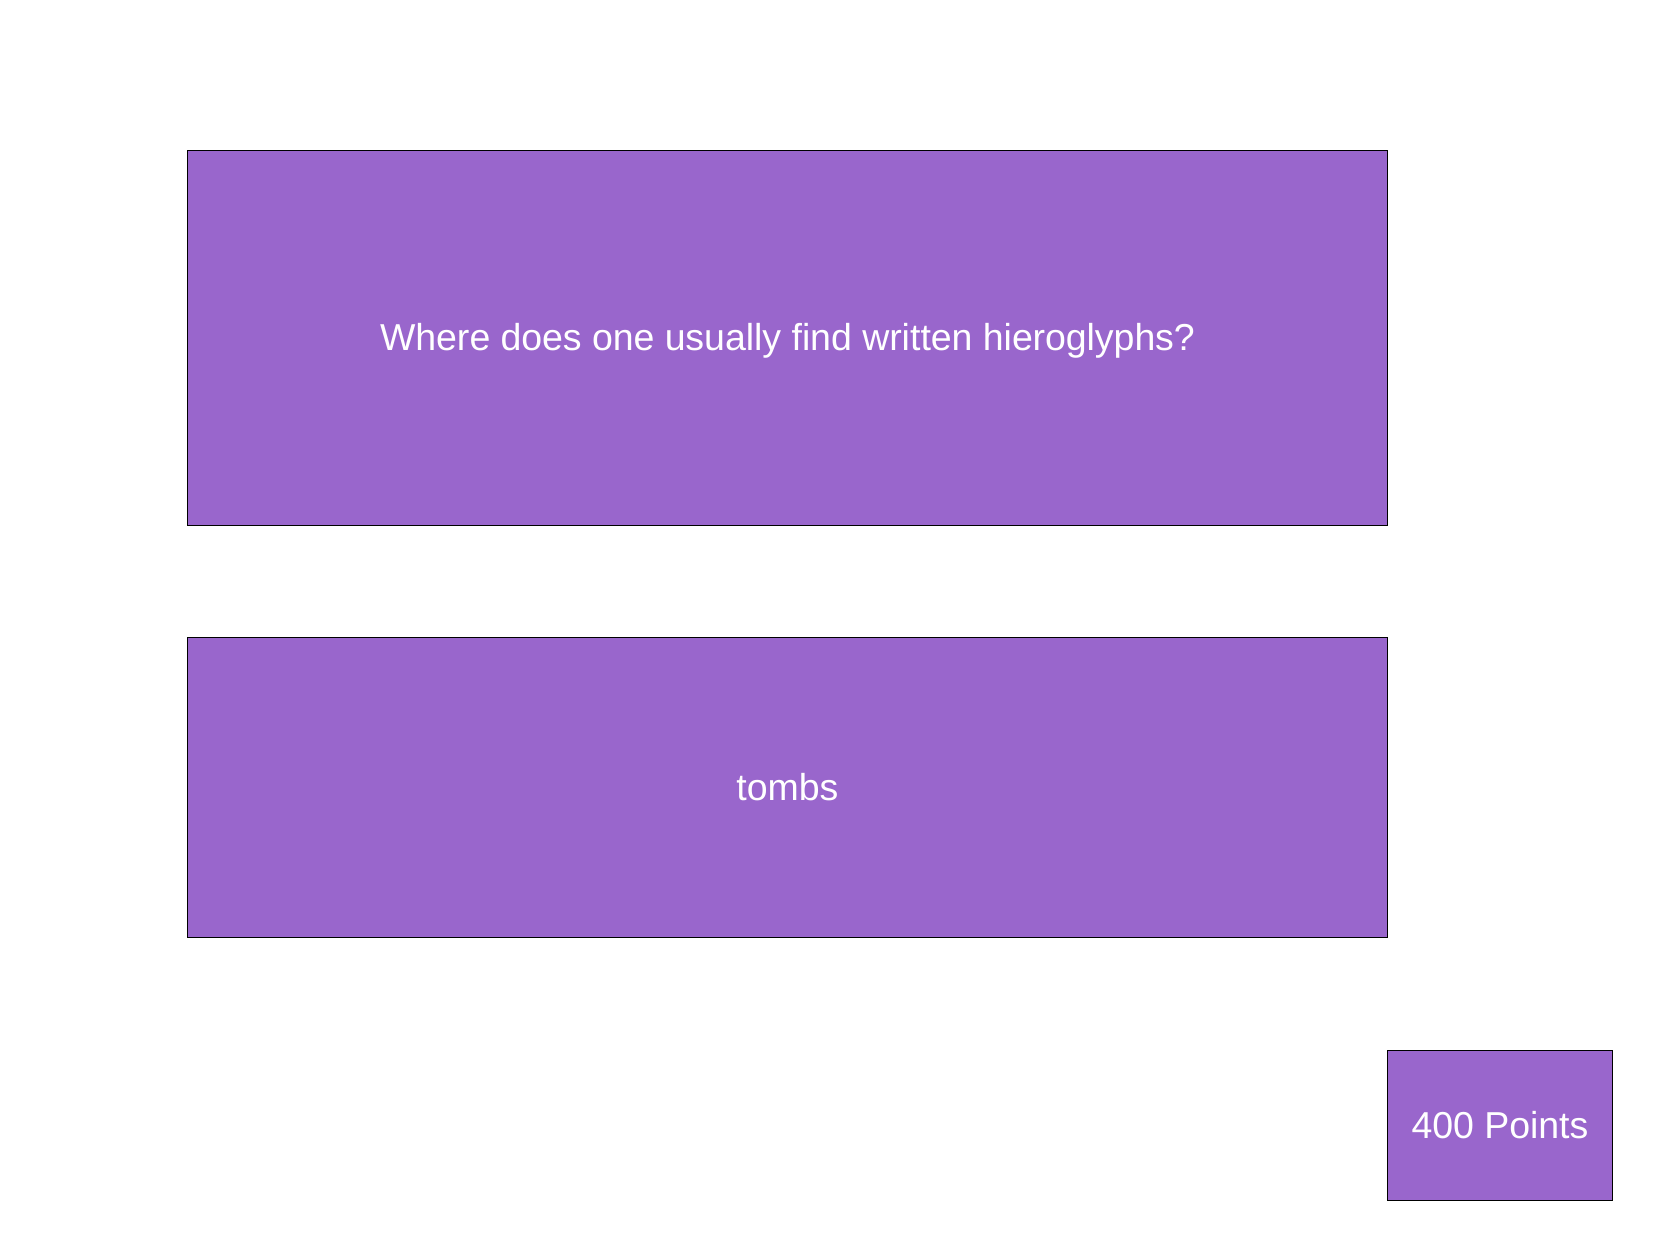

Where does one usually find written hieroglyphs?
tombs
400 Points